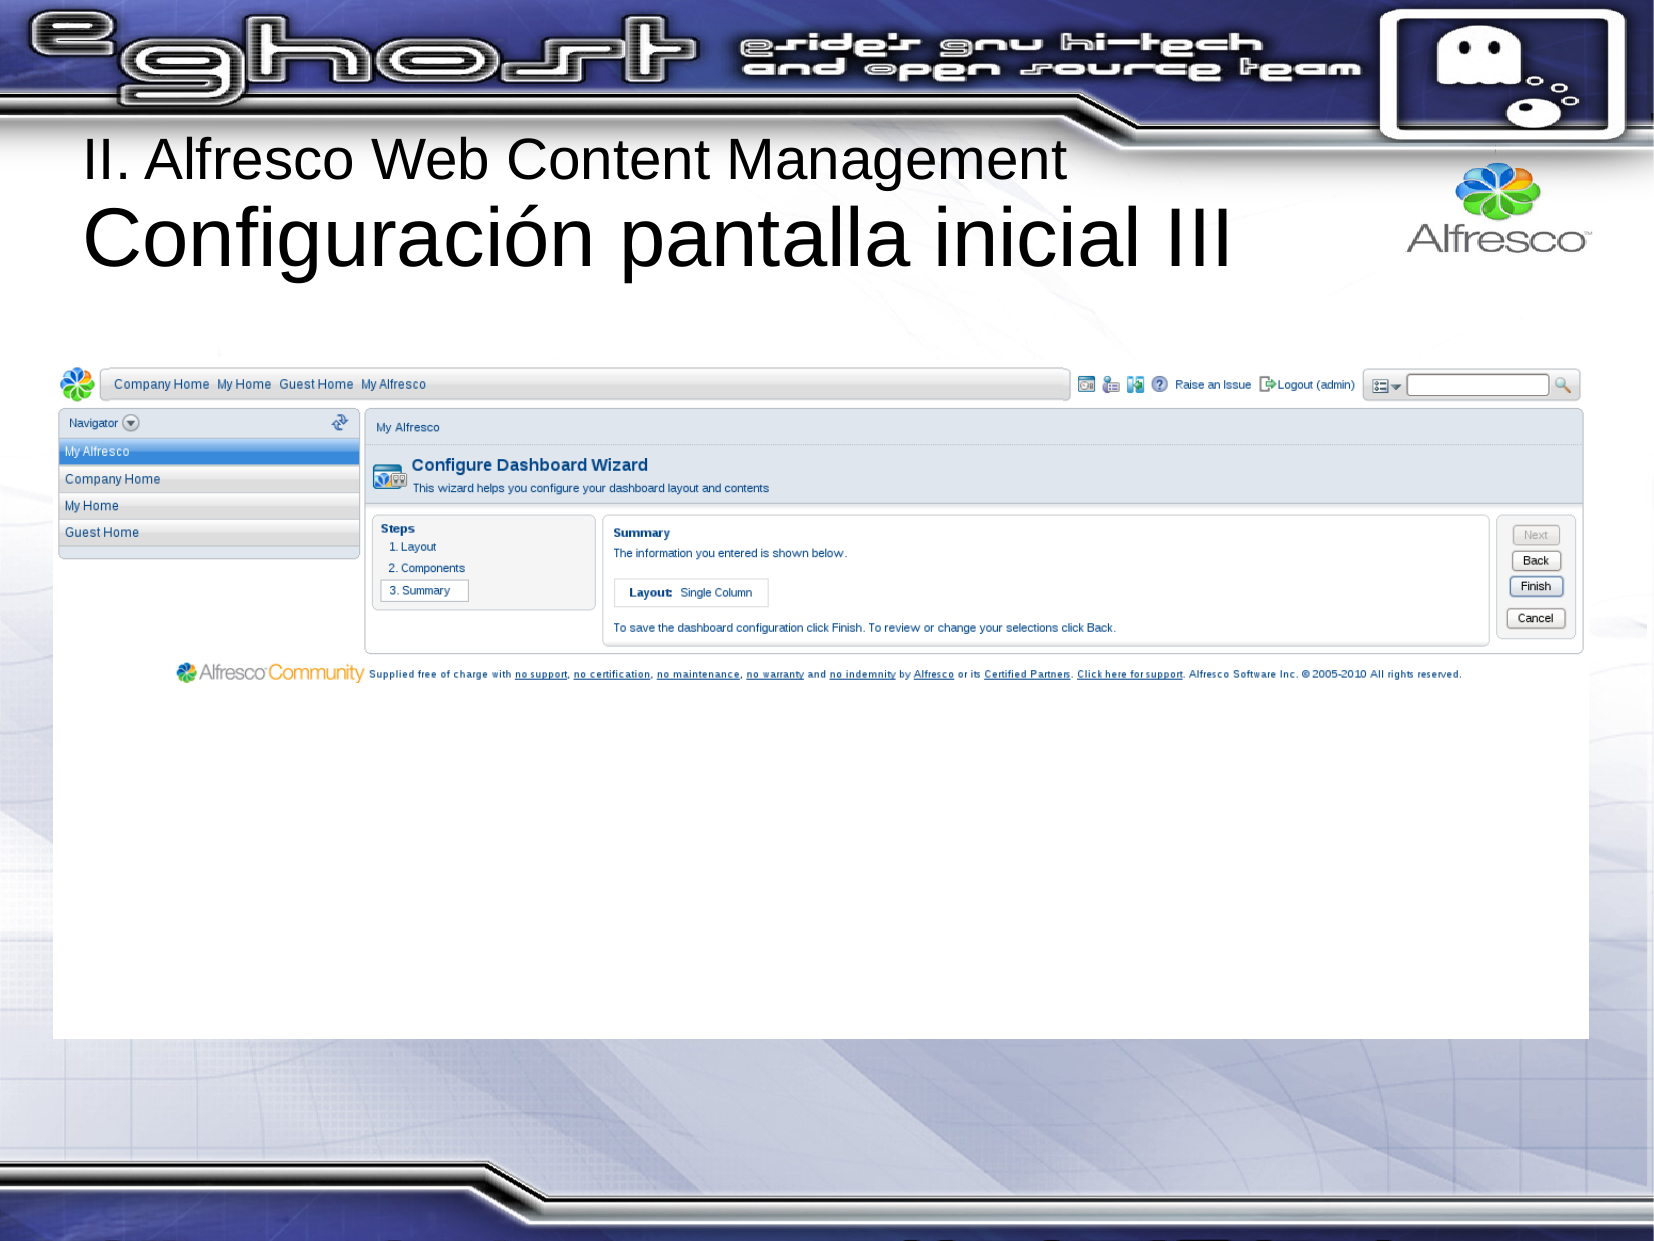

# II. Alfresco Web Content Management Configuración pantalla inicial III